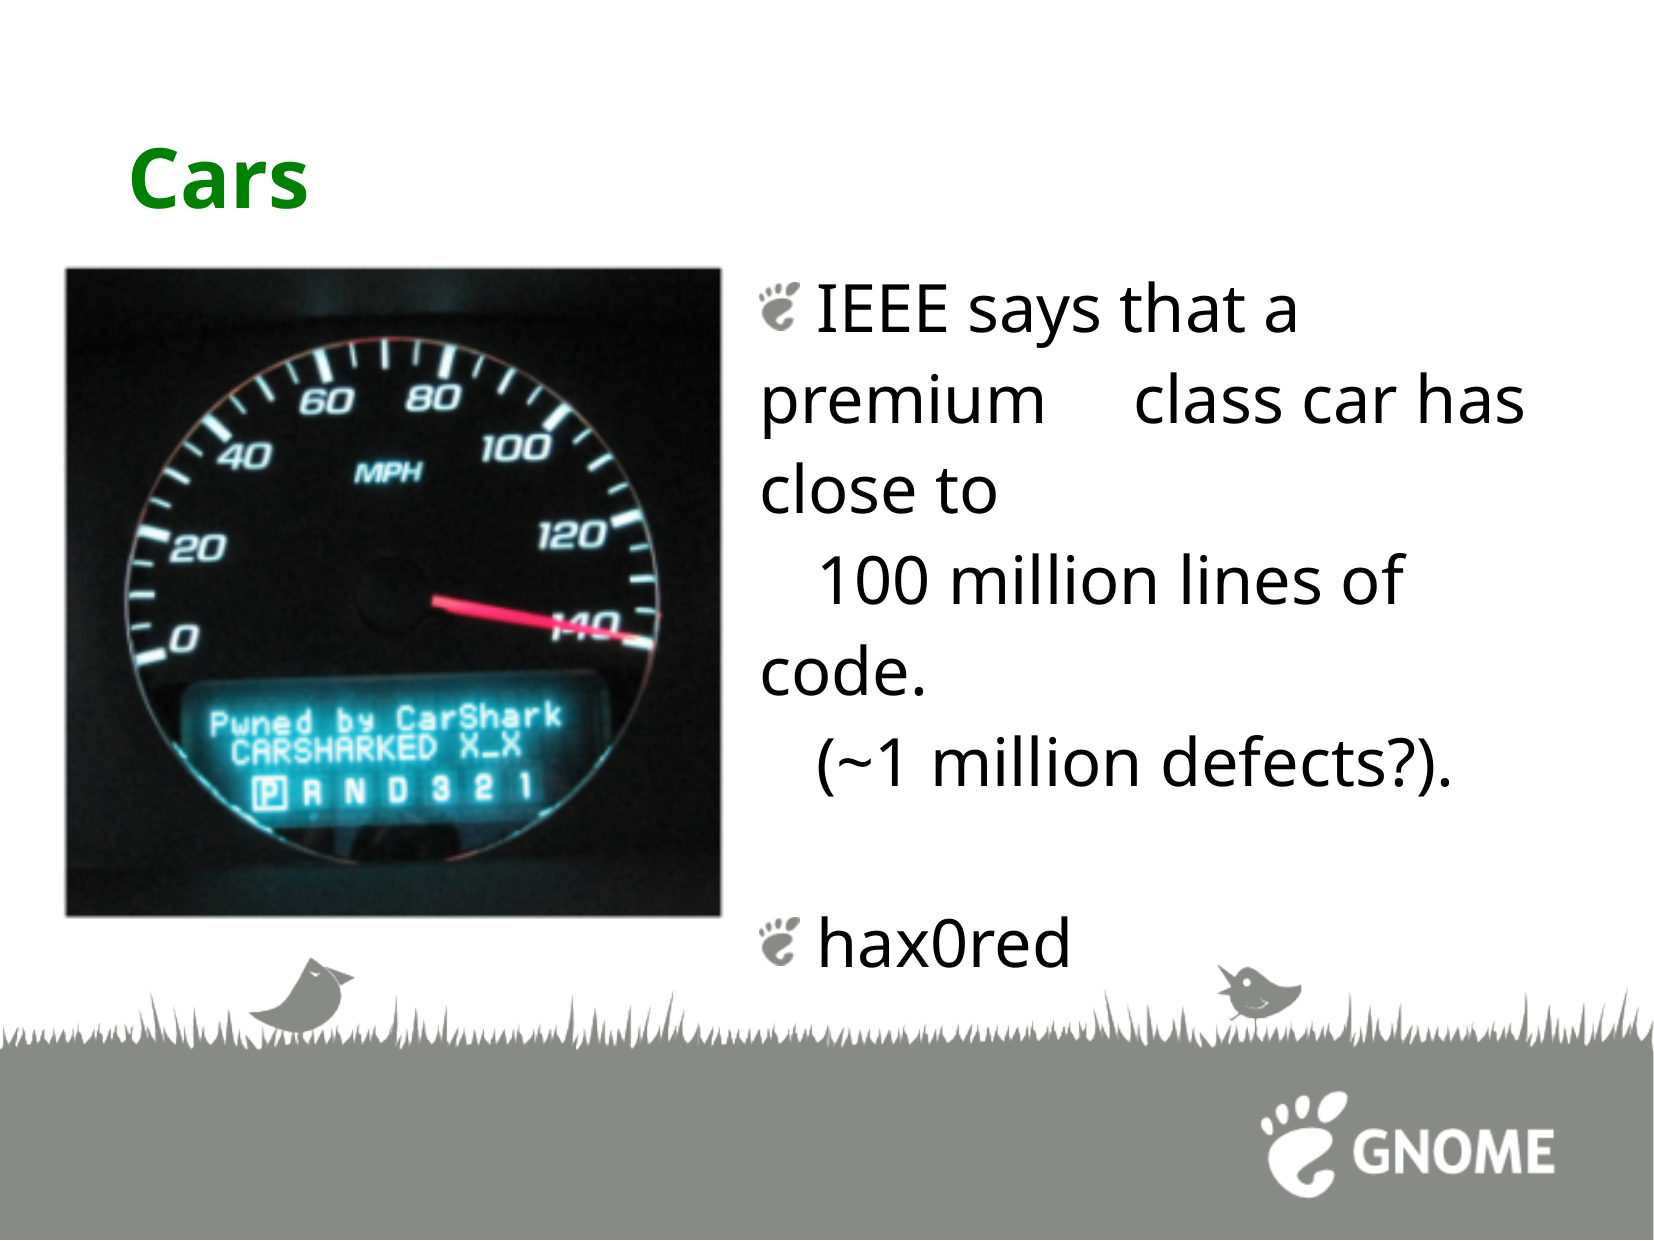

Cars
 IEEE says that a premium class car has close to
 100 million lines of code.
 (~1 million defects?).
 hax0red